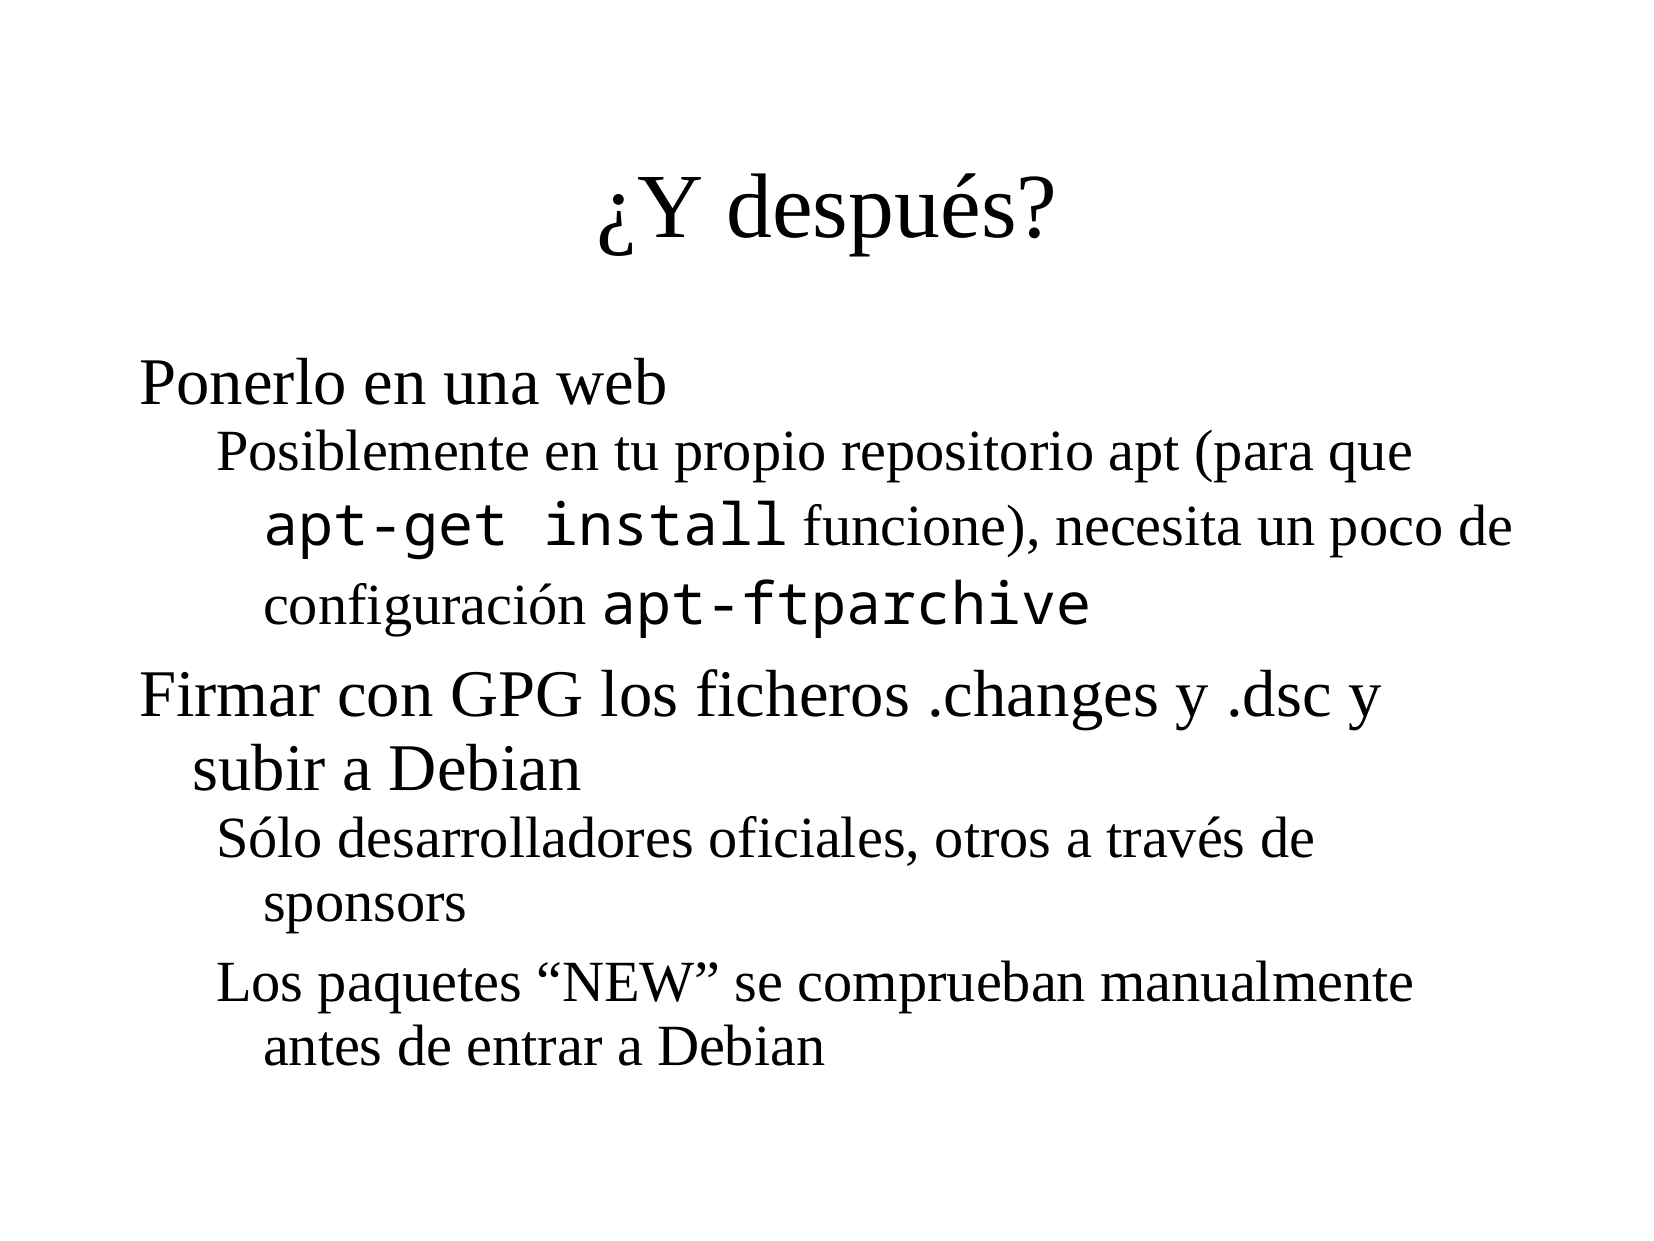

# ¿Y después?
Ponerlo en una web
Posiblemente en tu propio repositorio apt (para que apt-get install funcione), necesita un poco de configuración apt-ftparchive
Firmar con GPG los ficheros .changes y .dsc y subir a Debian
Sólo desarrolladores oficiales, otros a través de sponsors
Los paquetes “NEW” se comprueban manualmente antes de entrar a Debian